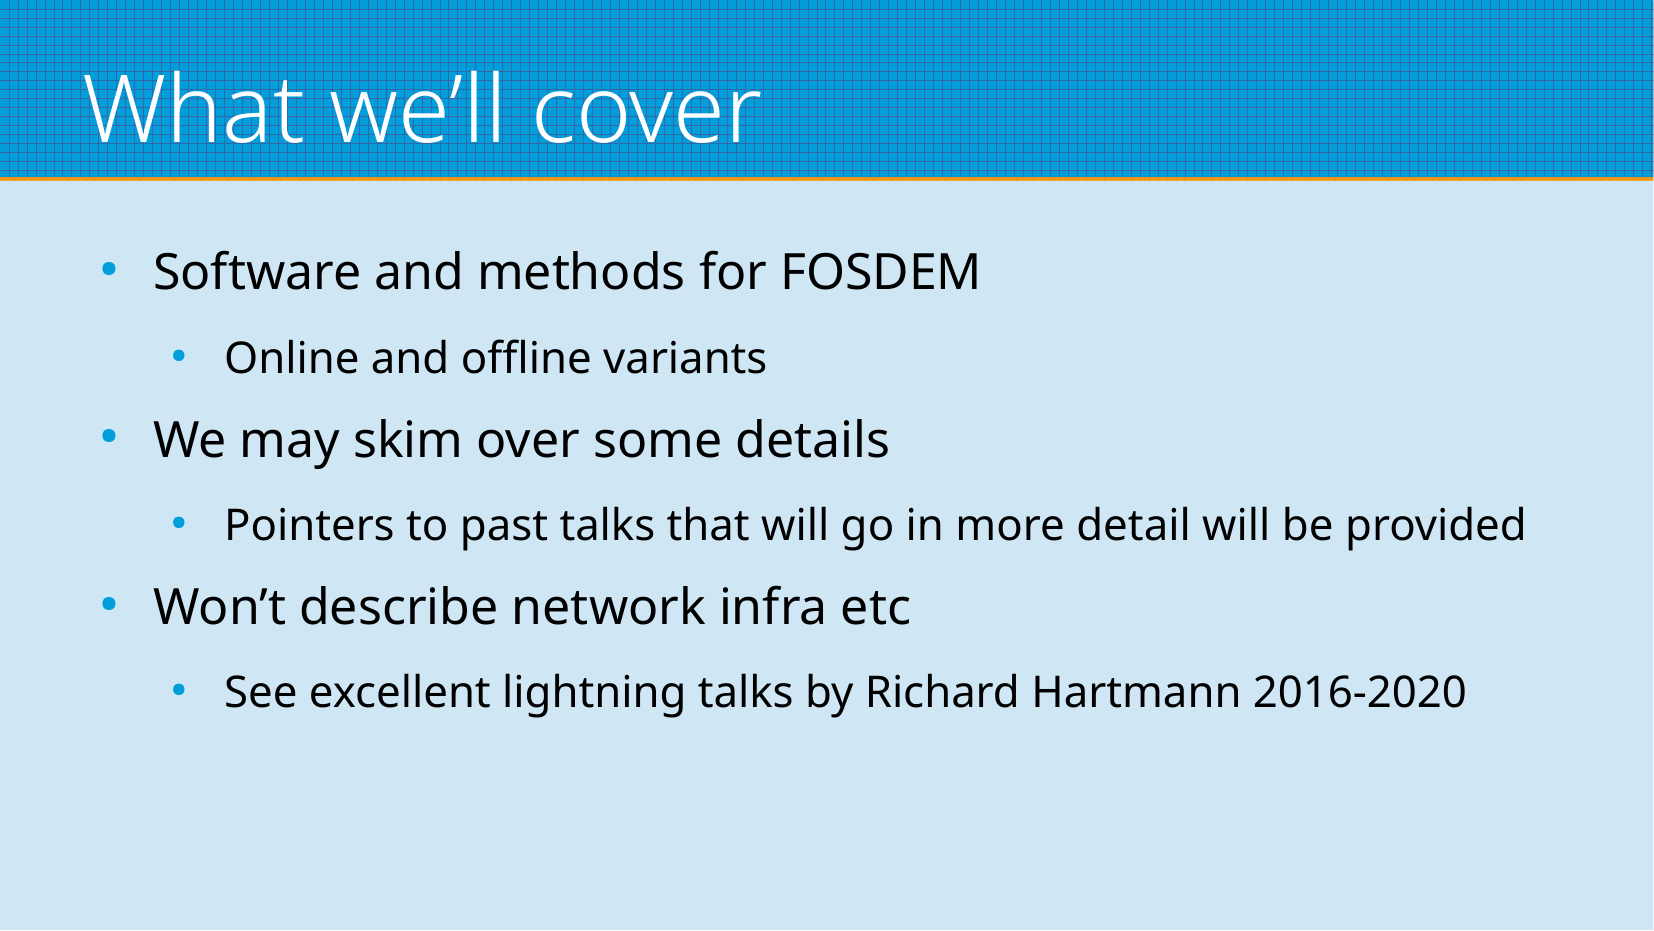

# What we’ll cover
Software and methods for FOSDEM
Online and offline variants
We may skim over some details
Pointers to past talks that will go in more detail will be provided
Won’t describe network infra etc
See excellent lightning talks by Richard Hartmann 2016-2020